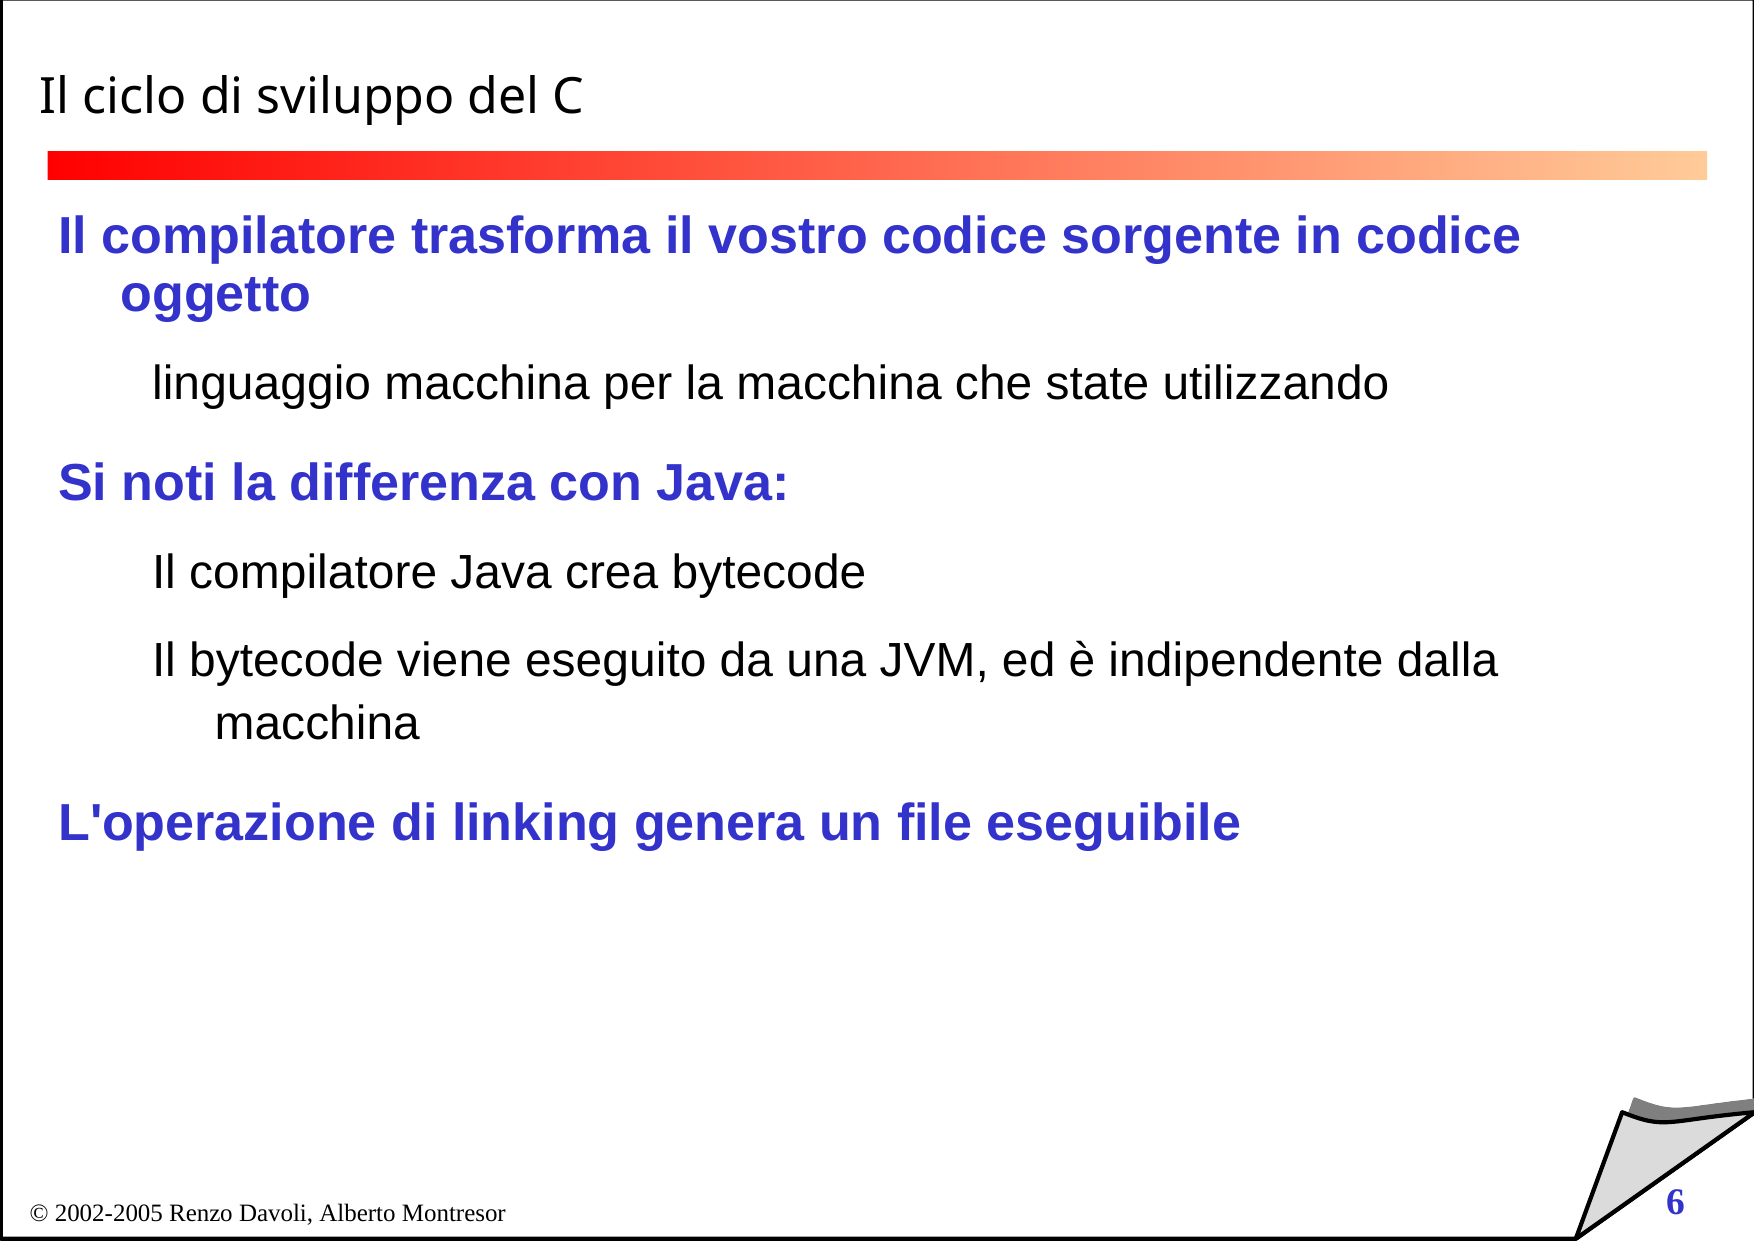

# Il ciclo di sviluppo del C
Il compilatore trasforma il vostro codice sorgente in codice oggetto
linguaggio macchina per la macchina che state utilizzando
Si noti la differenza con Java:
Il compilatore Java crea bytecode
Il bytecode viene eseguito da una JVM, ed è indipendente dalla macchina
L'operazione di linking genera un file eseguibile